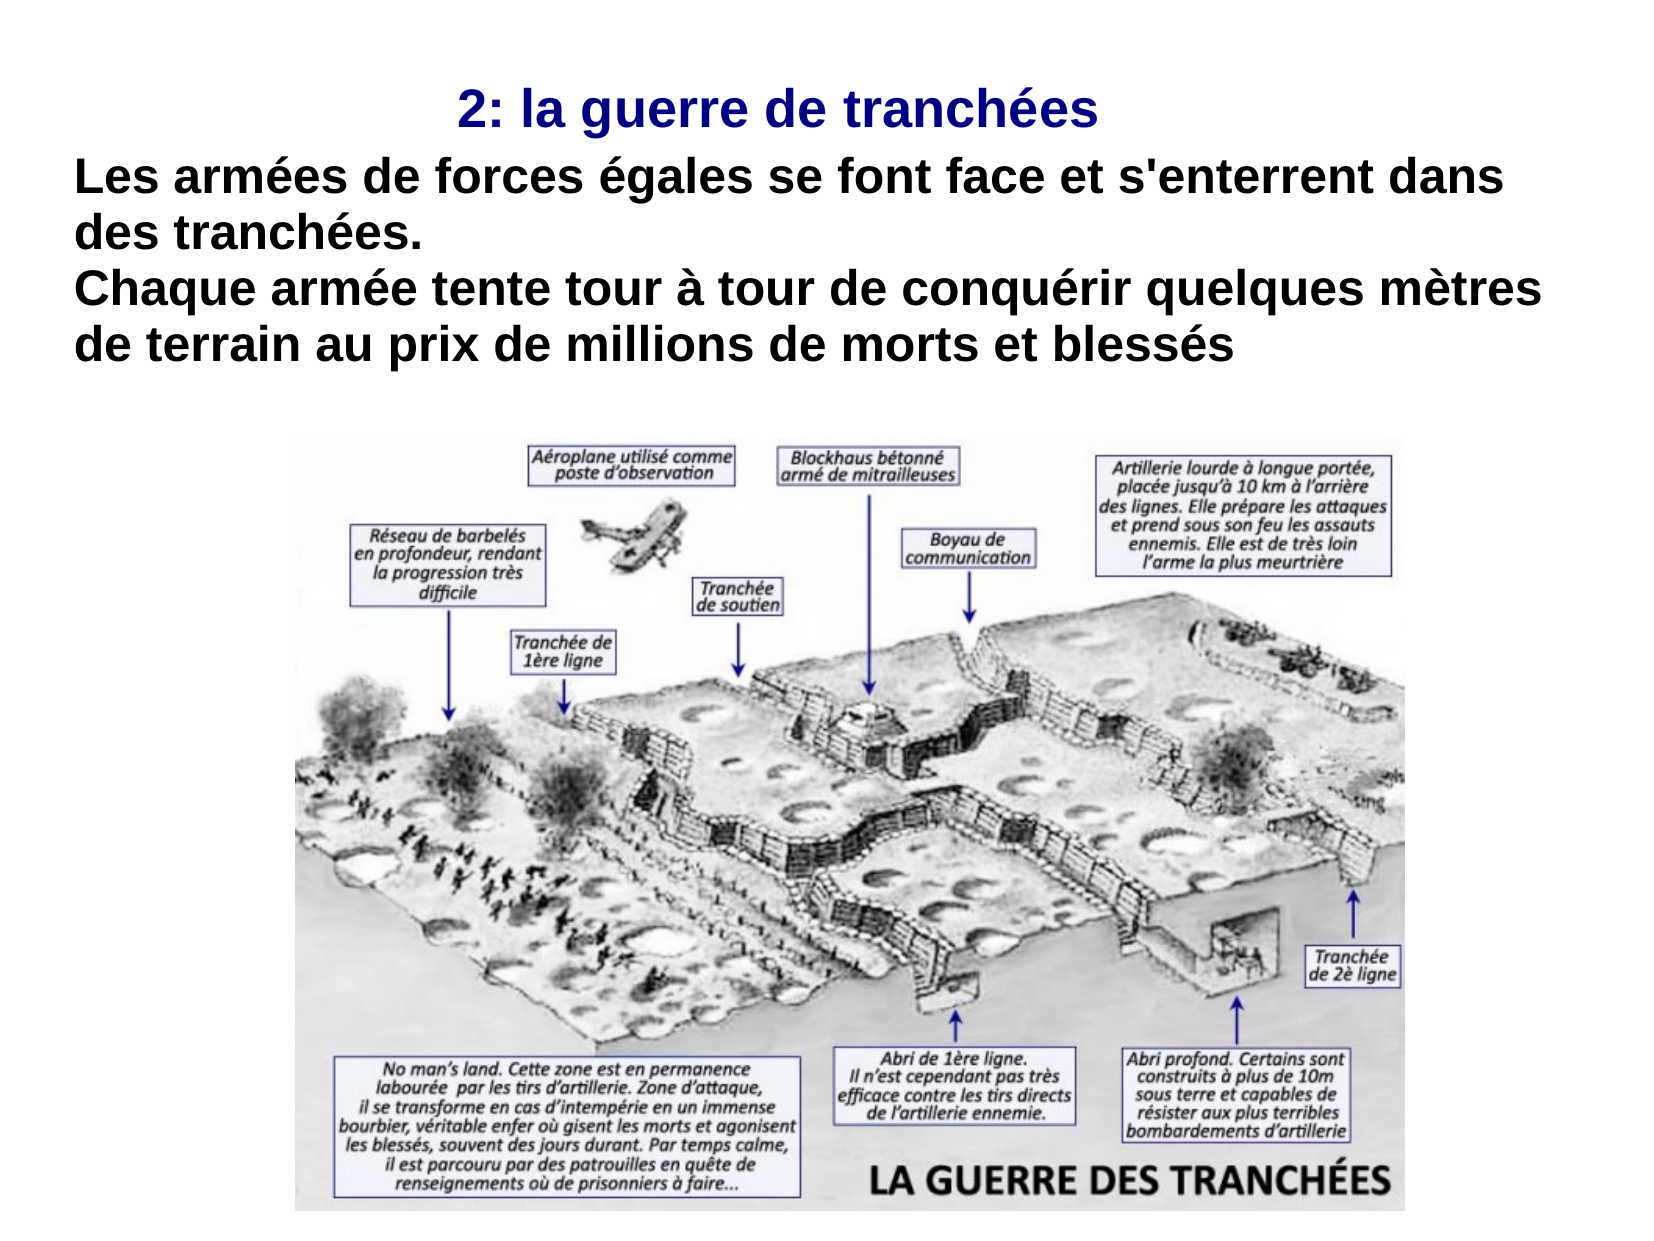

2: la guerre de tranchées
Les armées de forces égales se font face et s'enterrent dans des tranchées.
Chaque armée tente tour à tour de conquérir quelques mètres de terrain au prix de millions de morts et blessés